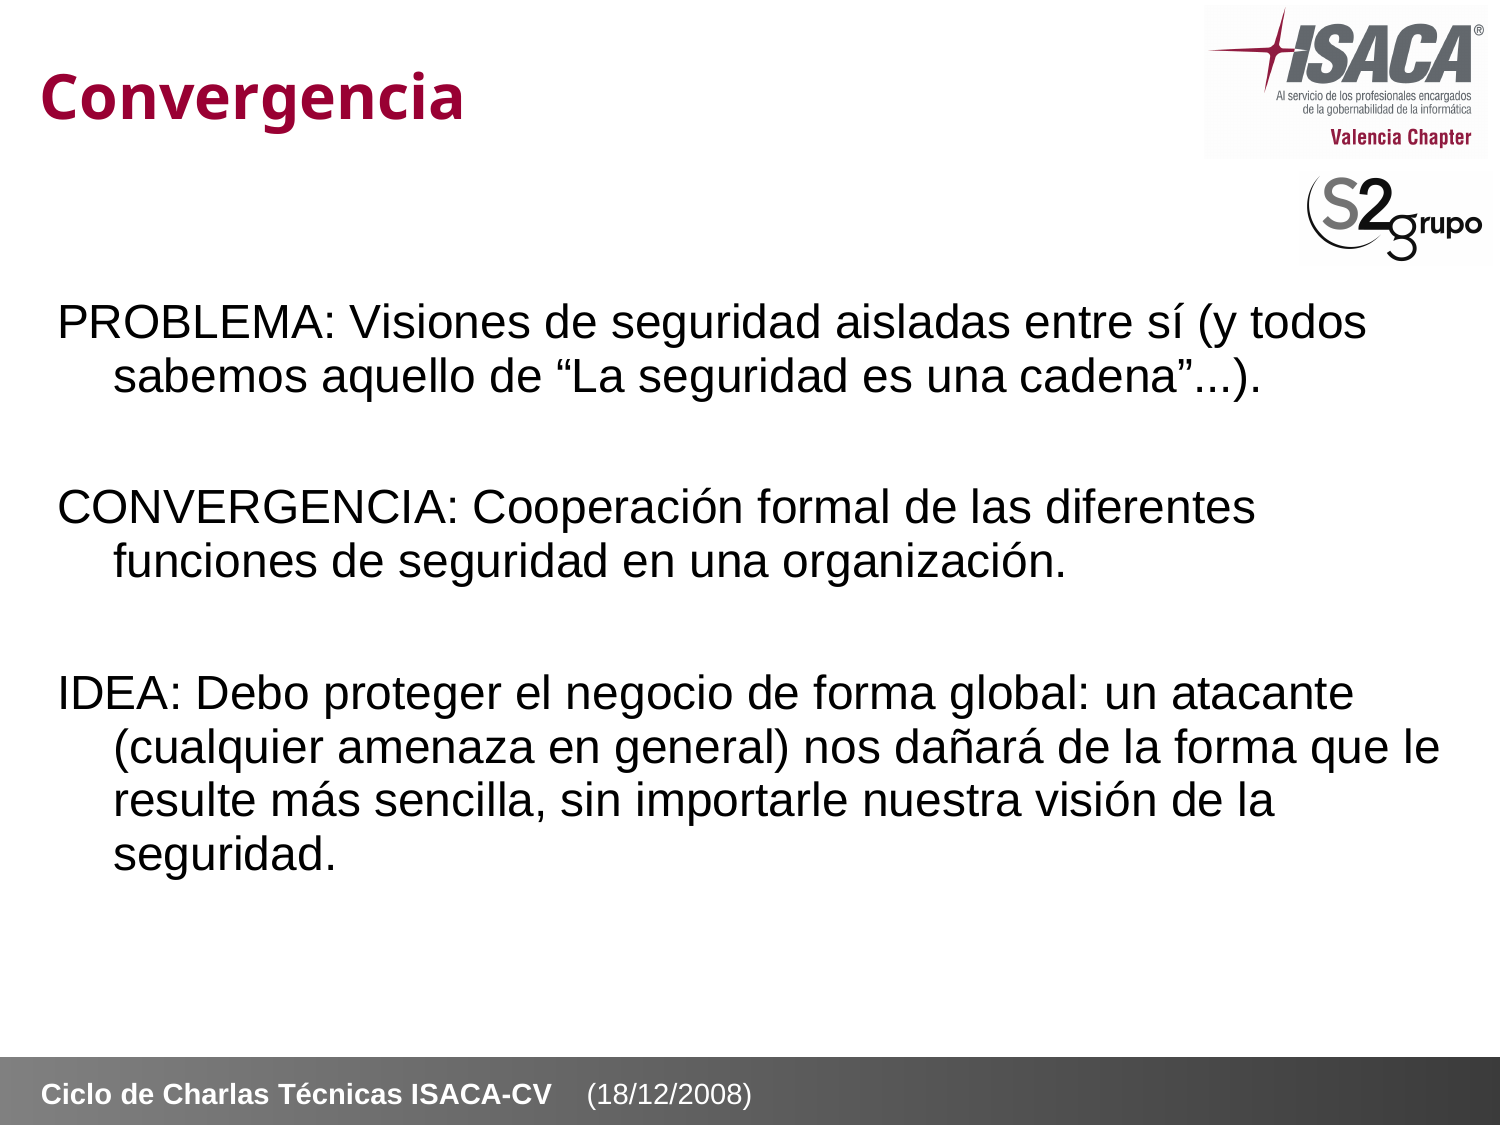

Convergencia
# PROBLEMA: Visiones de seguridad aisladas entre sí (y todos sabemos aquello de “La seguridad es una cadena”...).
CONVERGENCIA: Cooperación formal de las diferentes funciones de seguridad en una organización.
IDEA: Debo proteger el negocio de forma global: un atacante (cualquier amenaza en general) nos dañará de la forma que le resulte más sencilla, sin importarle nuestra visión de la seguridad.